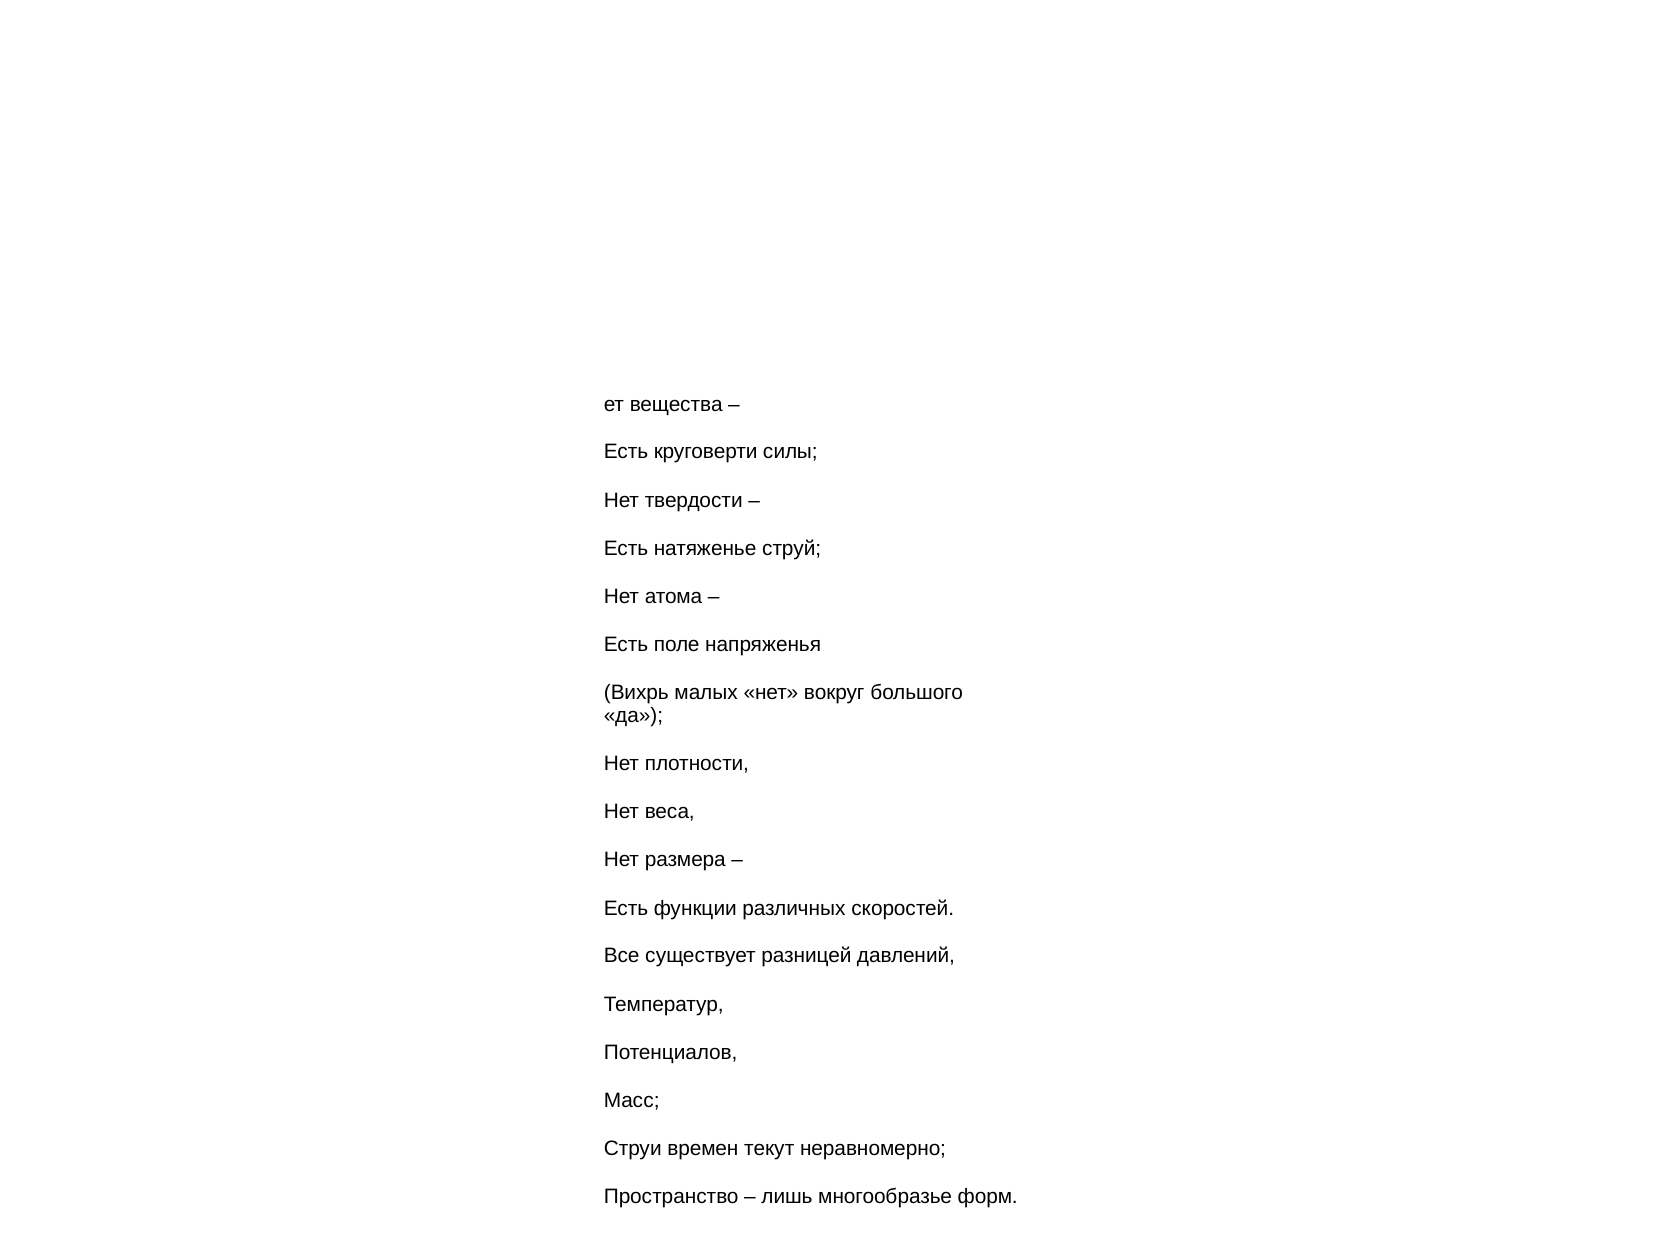

ет вещества –
Есть круговерти силы;
Нет твердости –
Есть натяженье струй;
Нет атома –
Есть поле напряженья
(Вихрь малых «нет» вокруг большого «да»);
Нет плотности,
Нет веса,
Нет размера –
Есть функции различных скоростей.
Все существует разницей давлений,
Температур,
Потенциалов,
Масс;
Струи времен текут неравномерно;
Пространство – лишь многообразье форм.